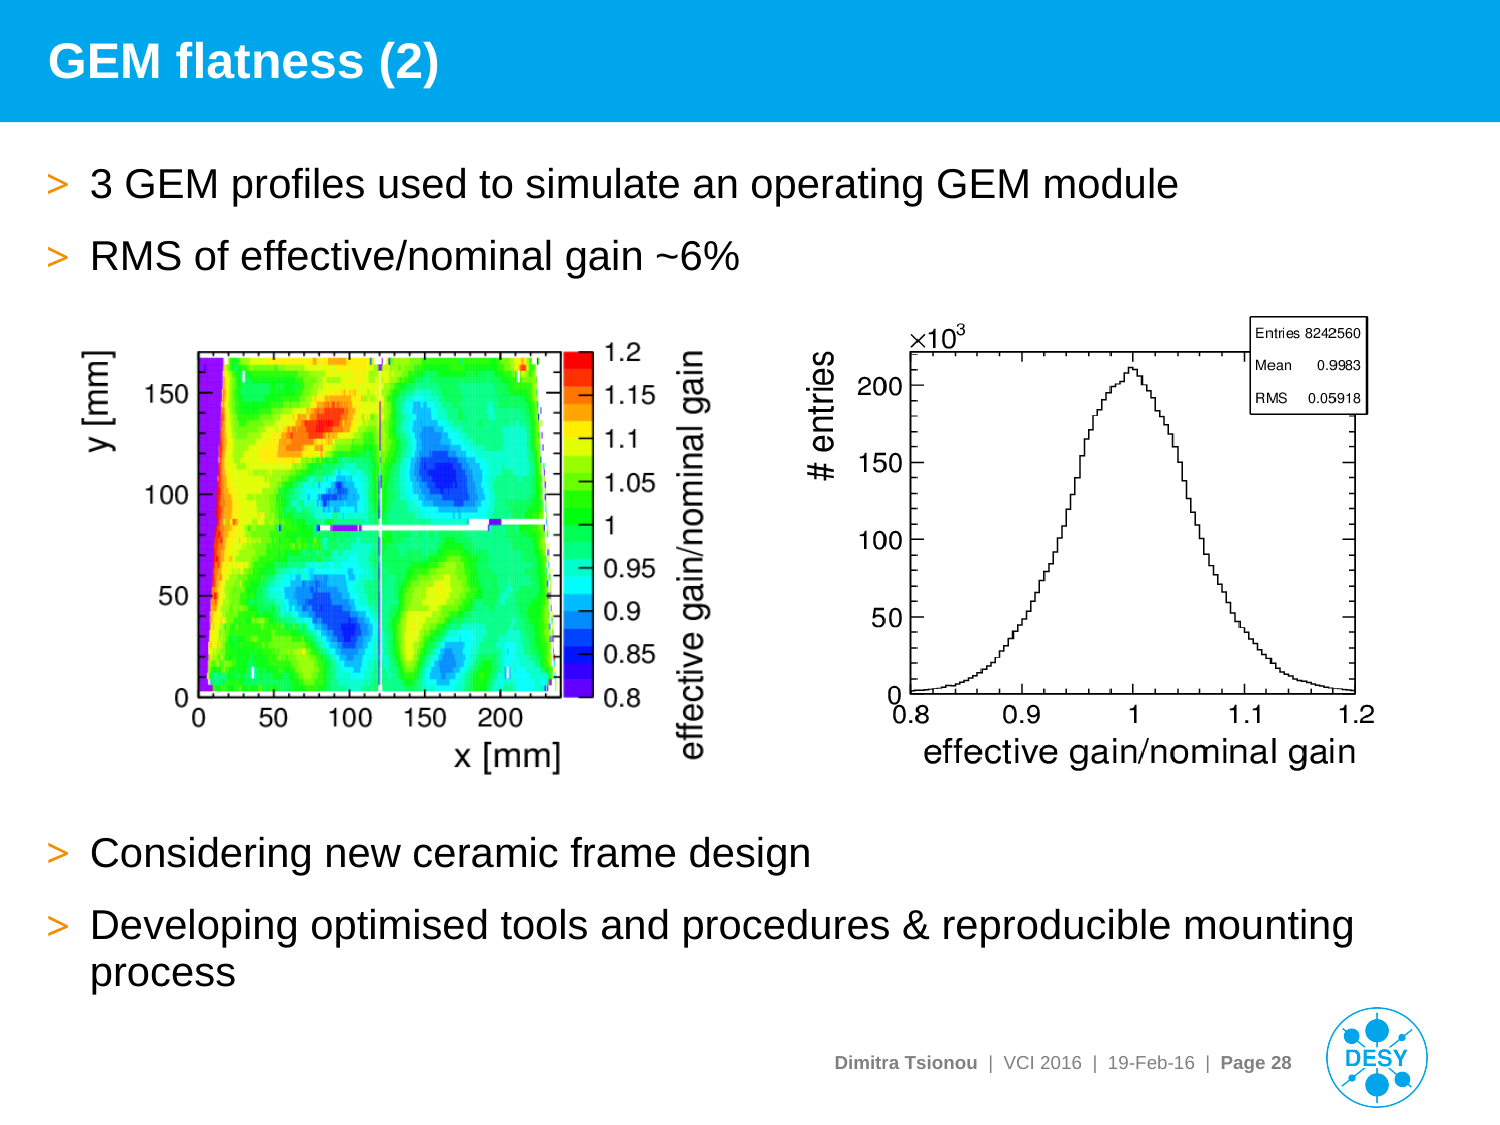

# GEM flatness (2)
3 GEM profiles used to simulate an operating GEM module
RMS of effective/nominal gain ~6%
Considering new ceramic frame design
Developing optimised tools and procedures & reproducible mounting process